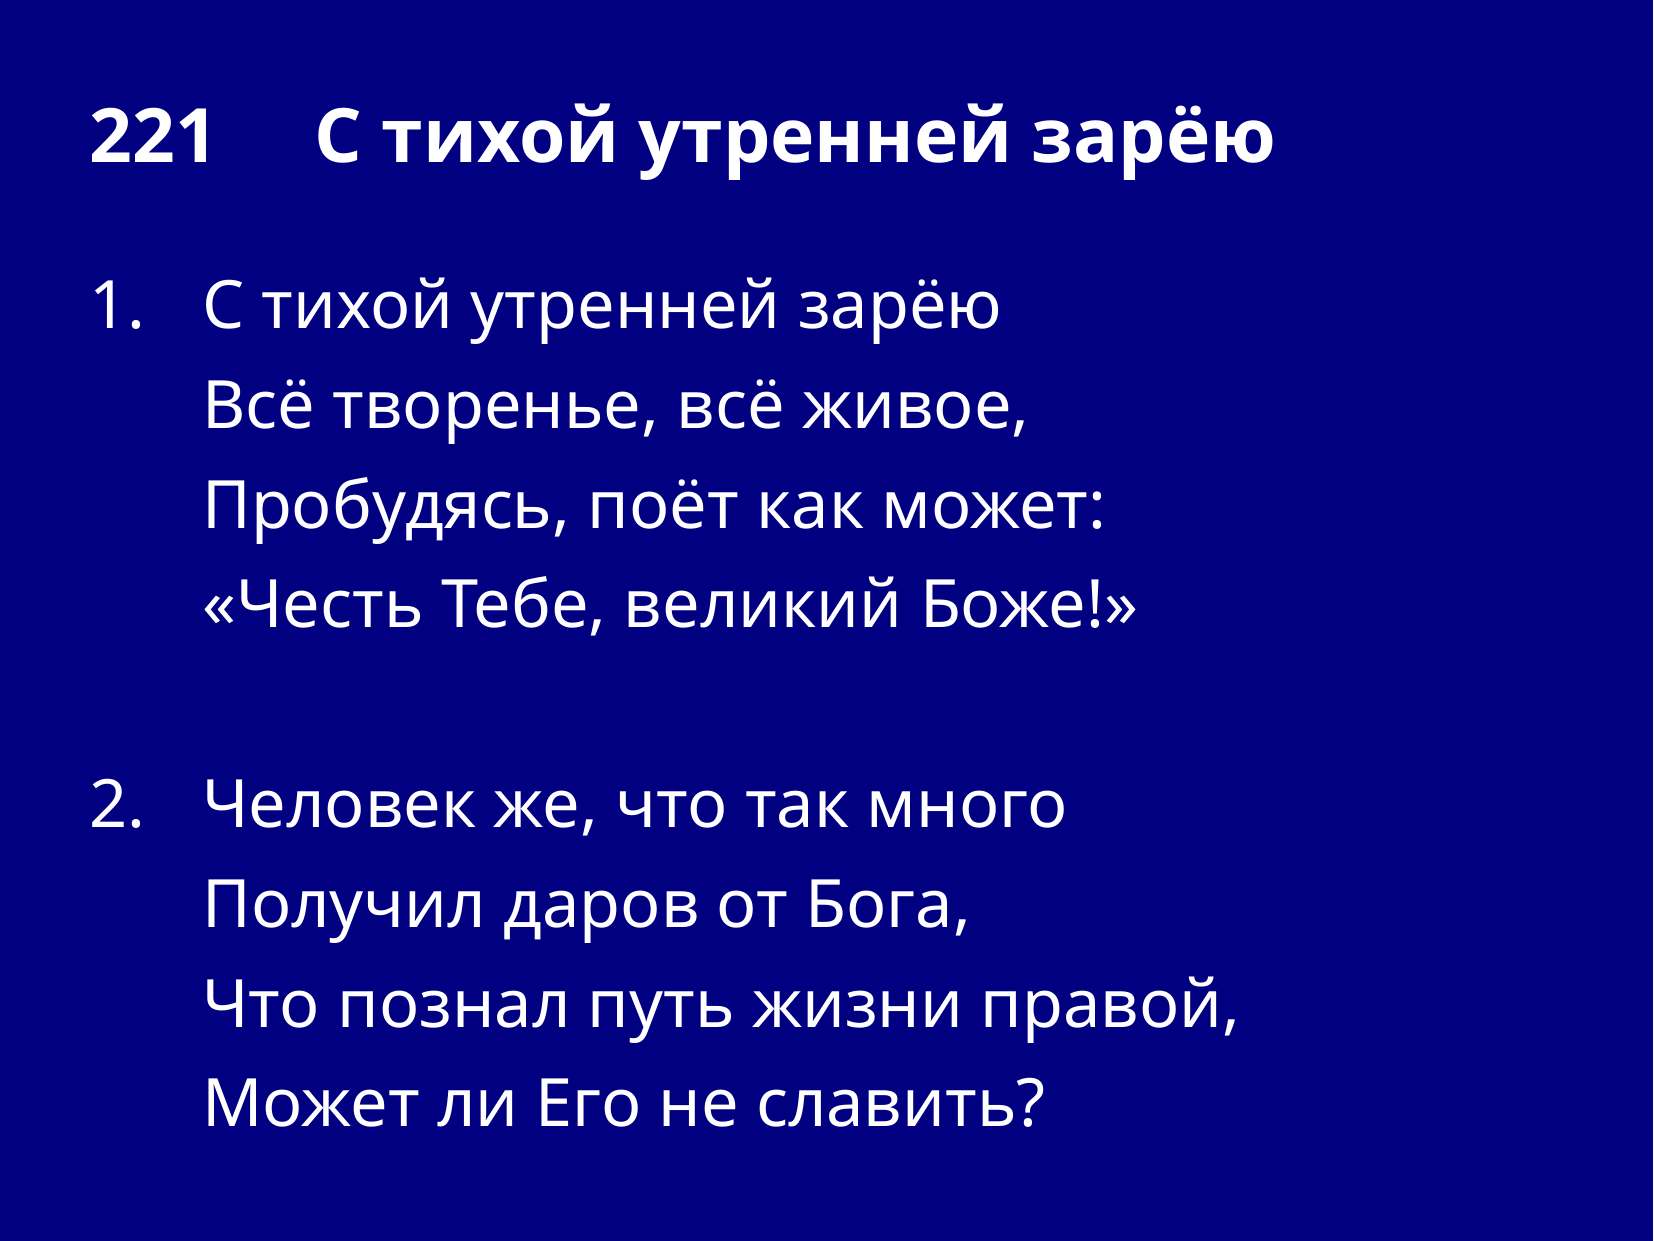

221	С тихой утренней зарёю
1.	С тихой утренней зарёю
	Всё творенье, всё живое,
	Пробудясь, поёт как может:
	«Честь Тебе, великий Боже!»
2.	Человек же, что так много
	Получил даров от Бога,
	Что познал путь жизни правой,
	Может ли Его не славить?